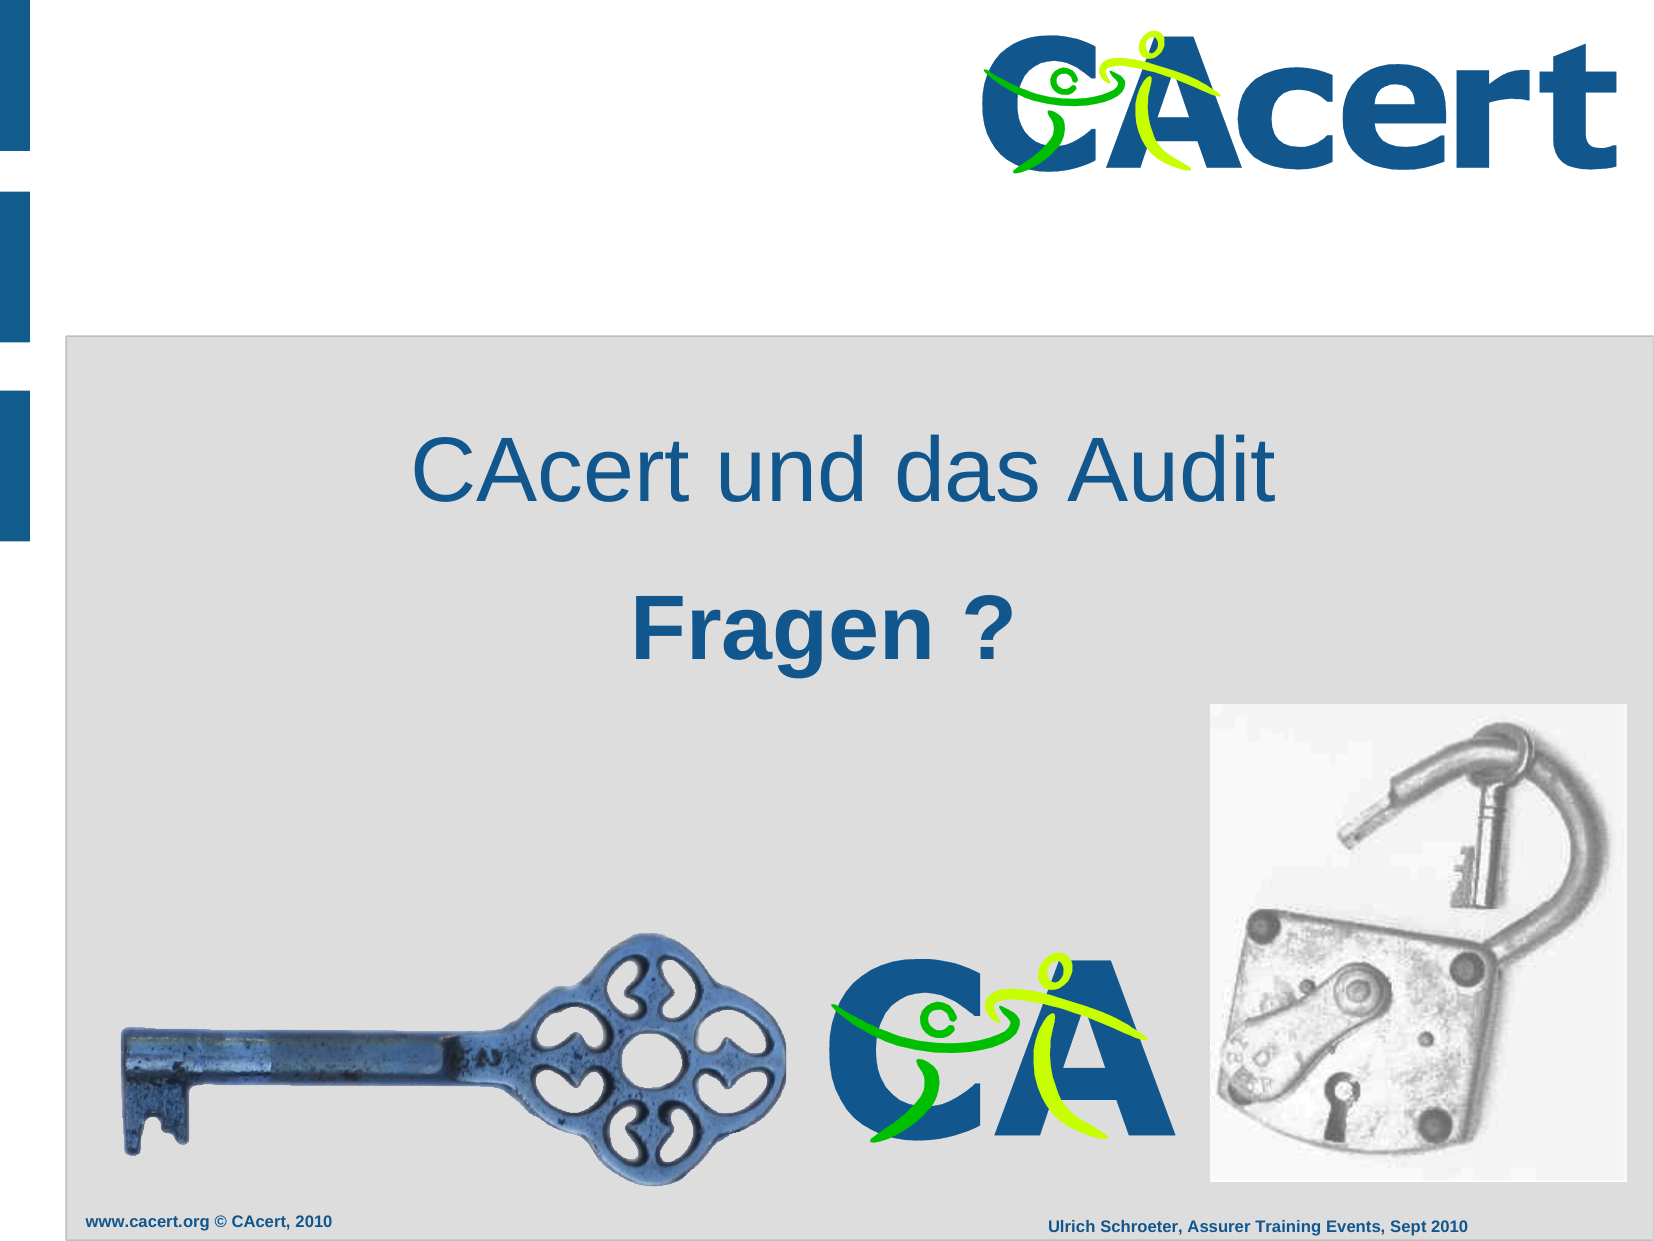

# CAcert und das Audit Fragen ?